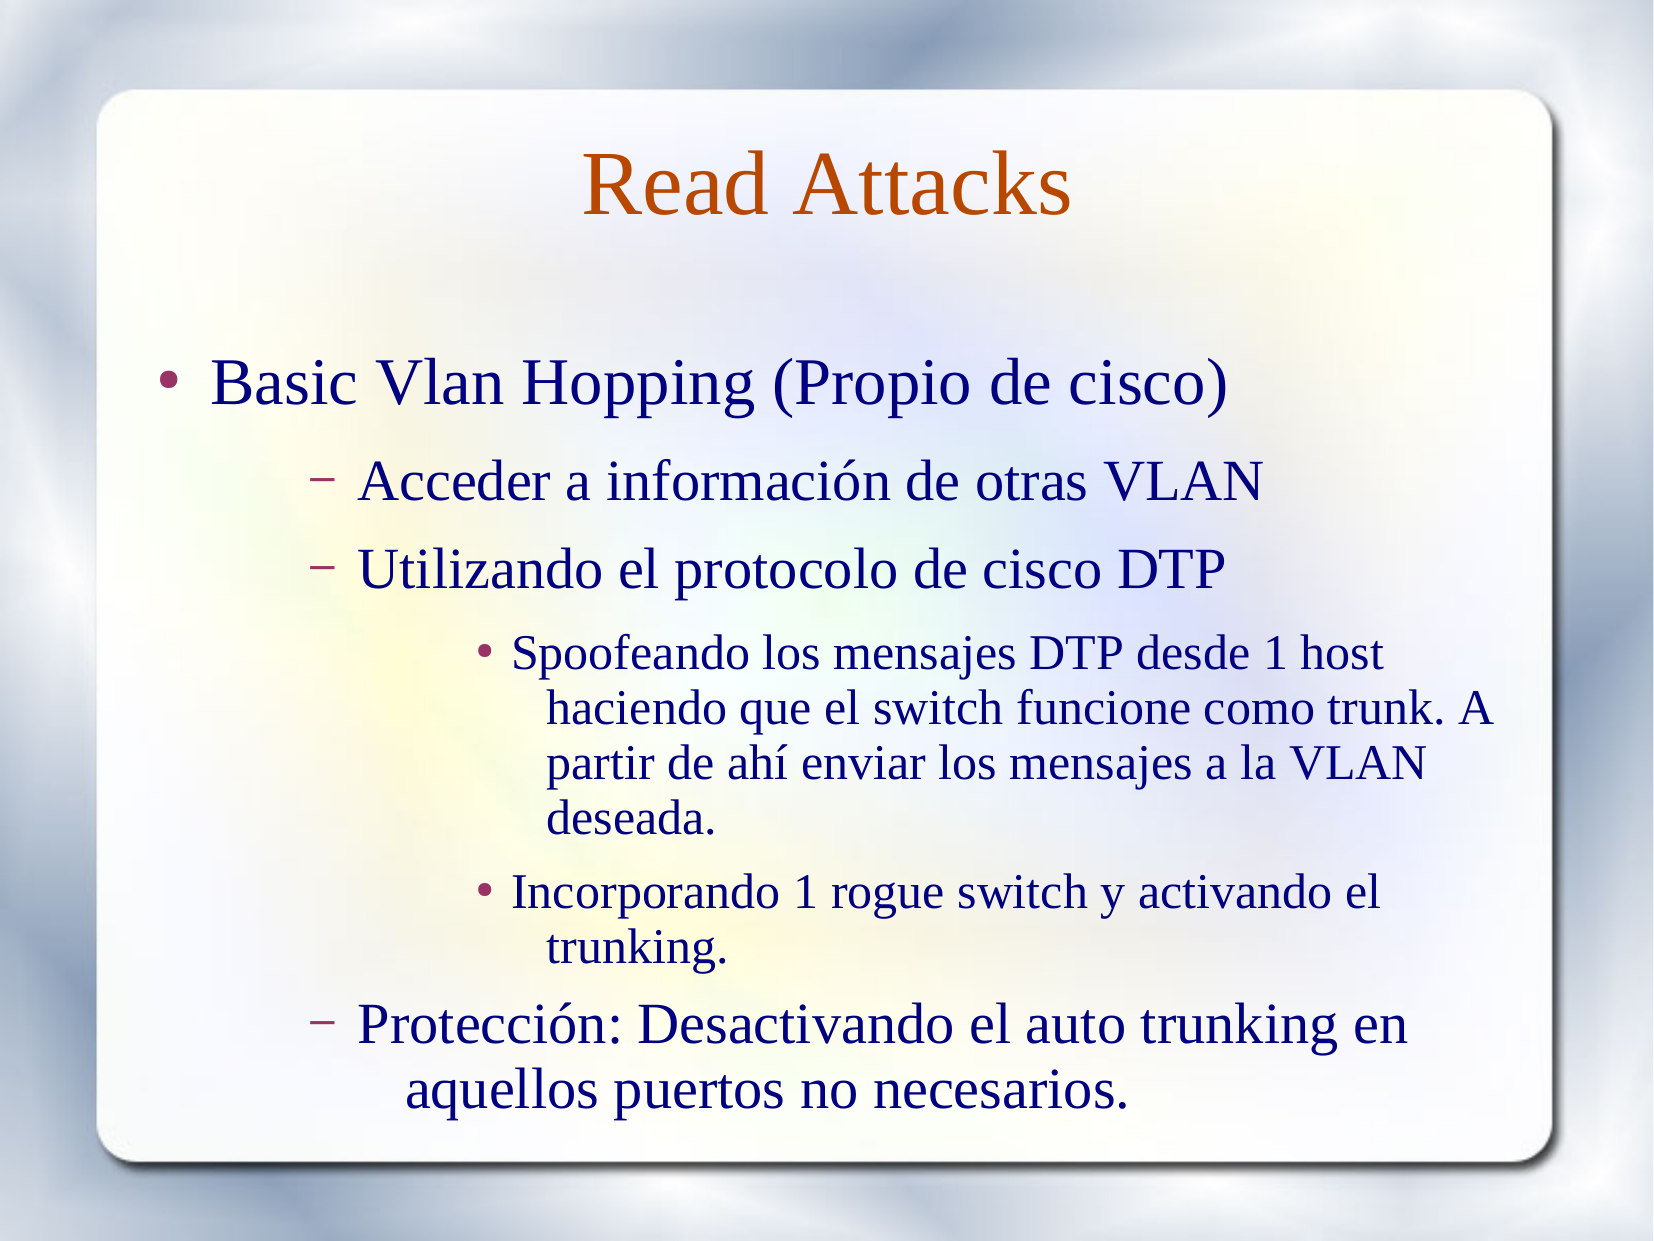

# Read Attacks
Basic Vlan Hopping (Propio de cisco)
Acceder a información de otras VLAN
Utilizando el protocolo de cisco DTP
Spoofeando los mensajes DTP desde 1 host haciendo que el switch funcione como trunk. A partir de ahí enviar los mensajes a la VLAN deseada.
Incorporando 1 rogue switch y activando el trunking.
Protección: Desactivando el auto trunking en aquellos puertos no necesarios.